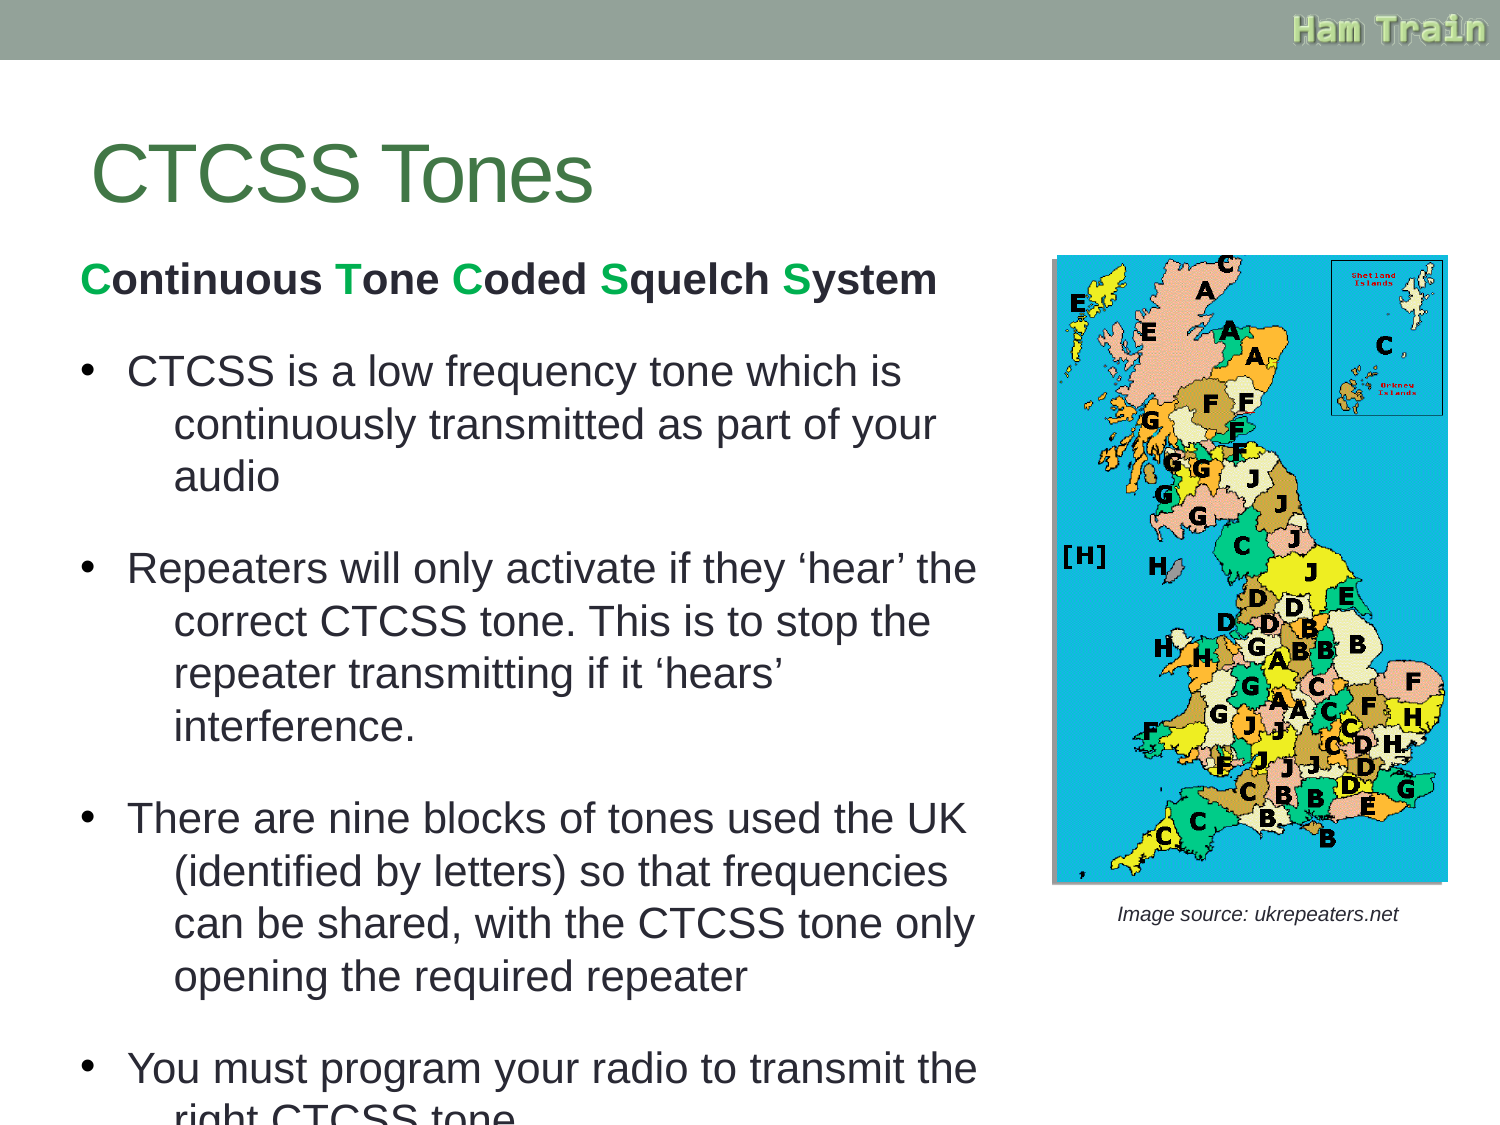

# CTCSS Tones
Continuous Tone Coded Squelch System
CTCSS is a low frequency tone which is continuously transmitted as part of your audio
Repeaters will only activate if they ‘hear’ the correct CTCSS tone. This is to stop the repeater transmitting if it ‘hears’ interference.
There are nine blocks of tones used the UK (identified by letters) so that frequencies can be shared, with the CTCSS tone only opening the required repeater
You must program your radio to transmit the right CTCSS tone
Image source: ukrepeaters.net